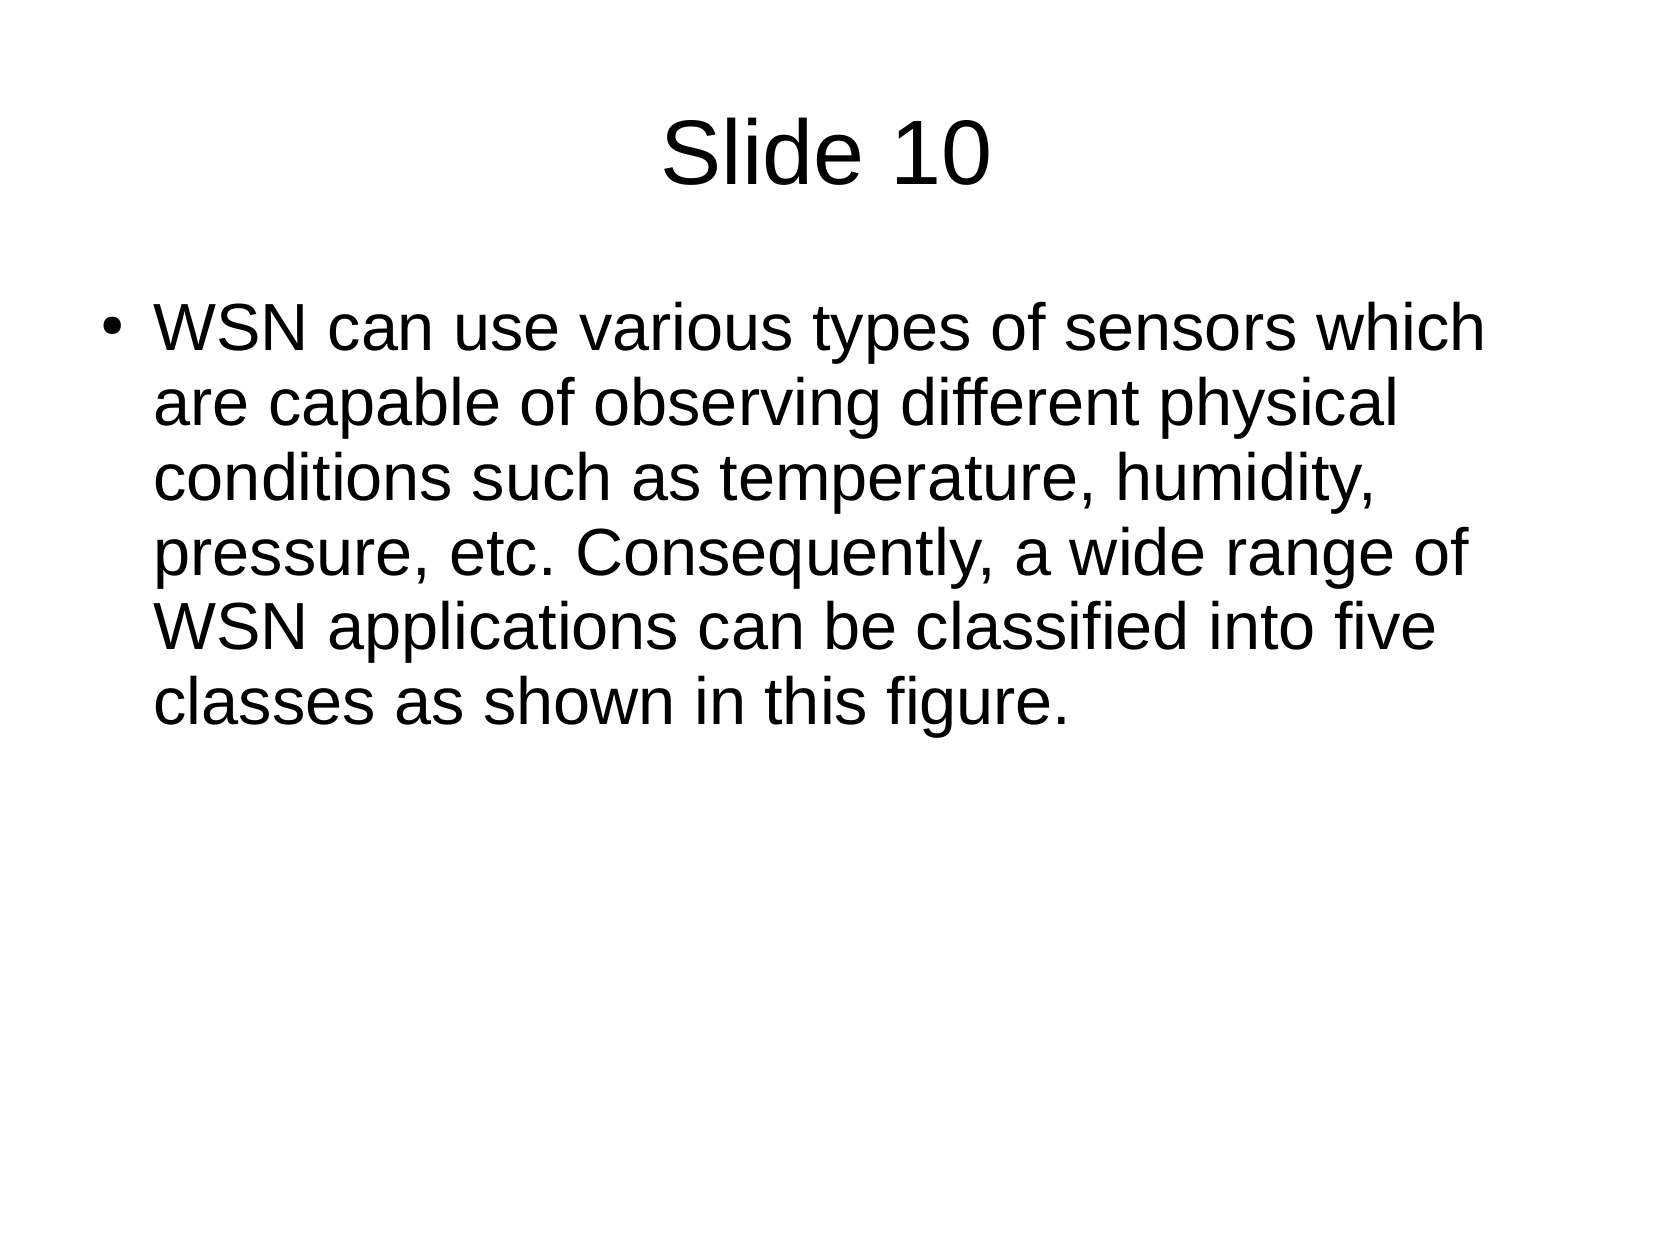

# Slide 10
WSN can use various types of sensors which are capable of observing different physical conditions such as temperature, humidity, pressure, etc. Consequently, a wide range of WSN applications can be classified into five classes as shown in this figure.